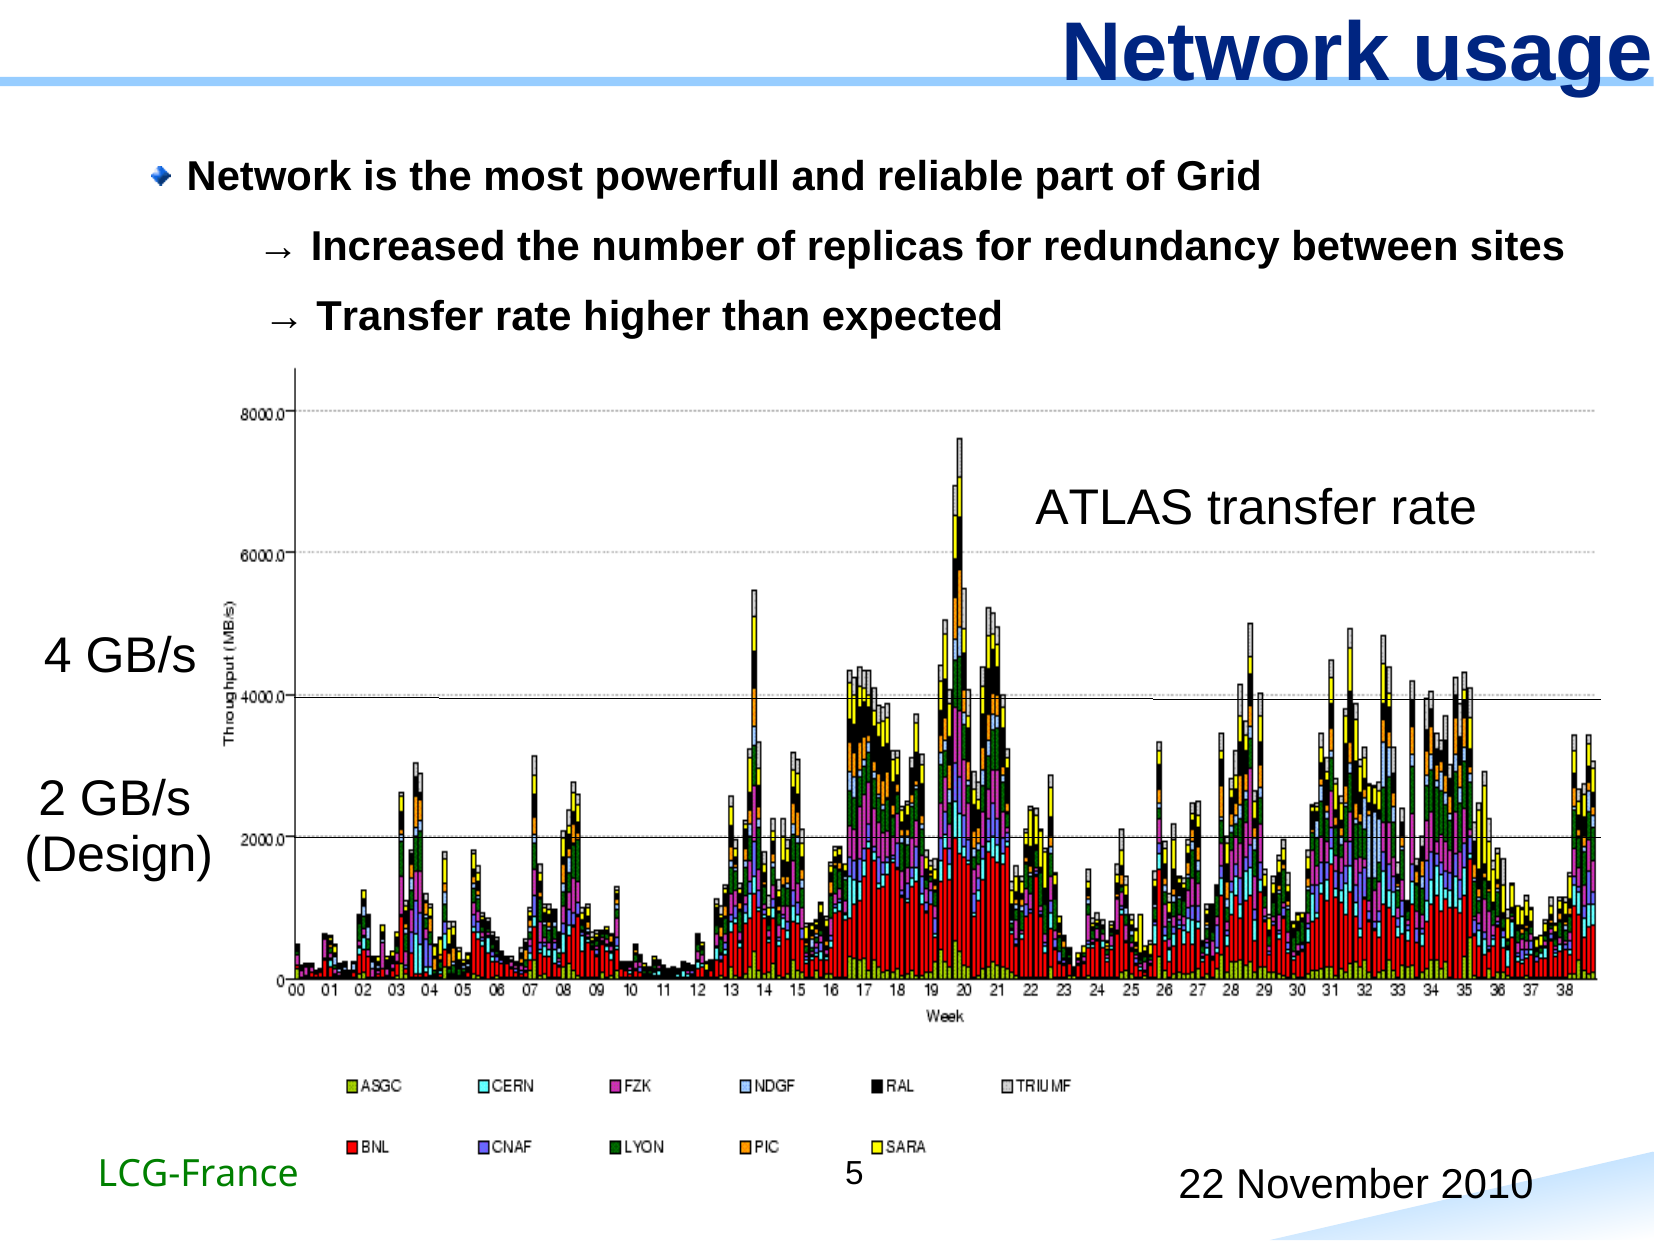

# Network usage
Network is the most powerfull and reliable part of Grid
→ Increased the number of replicas for redundancy between sites
		→ Transfer rate higher than expected
ATLAS transfer rate
 4 GB/s
 2 GB/s
(Design)